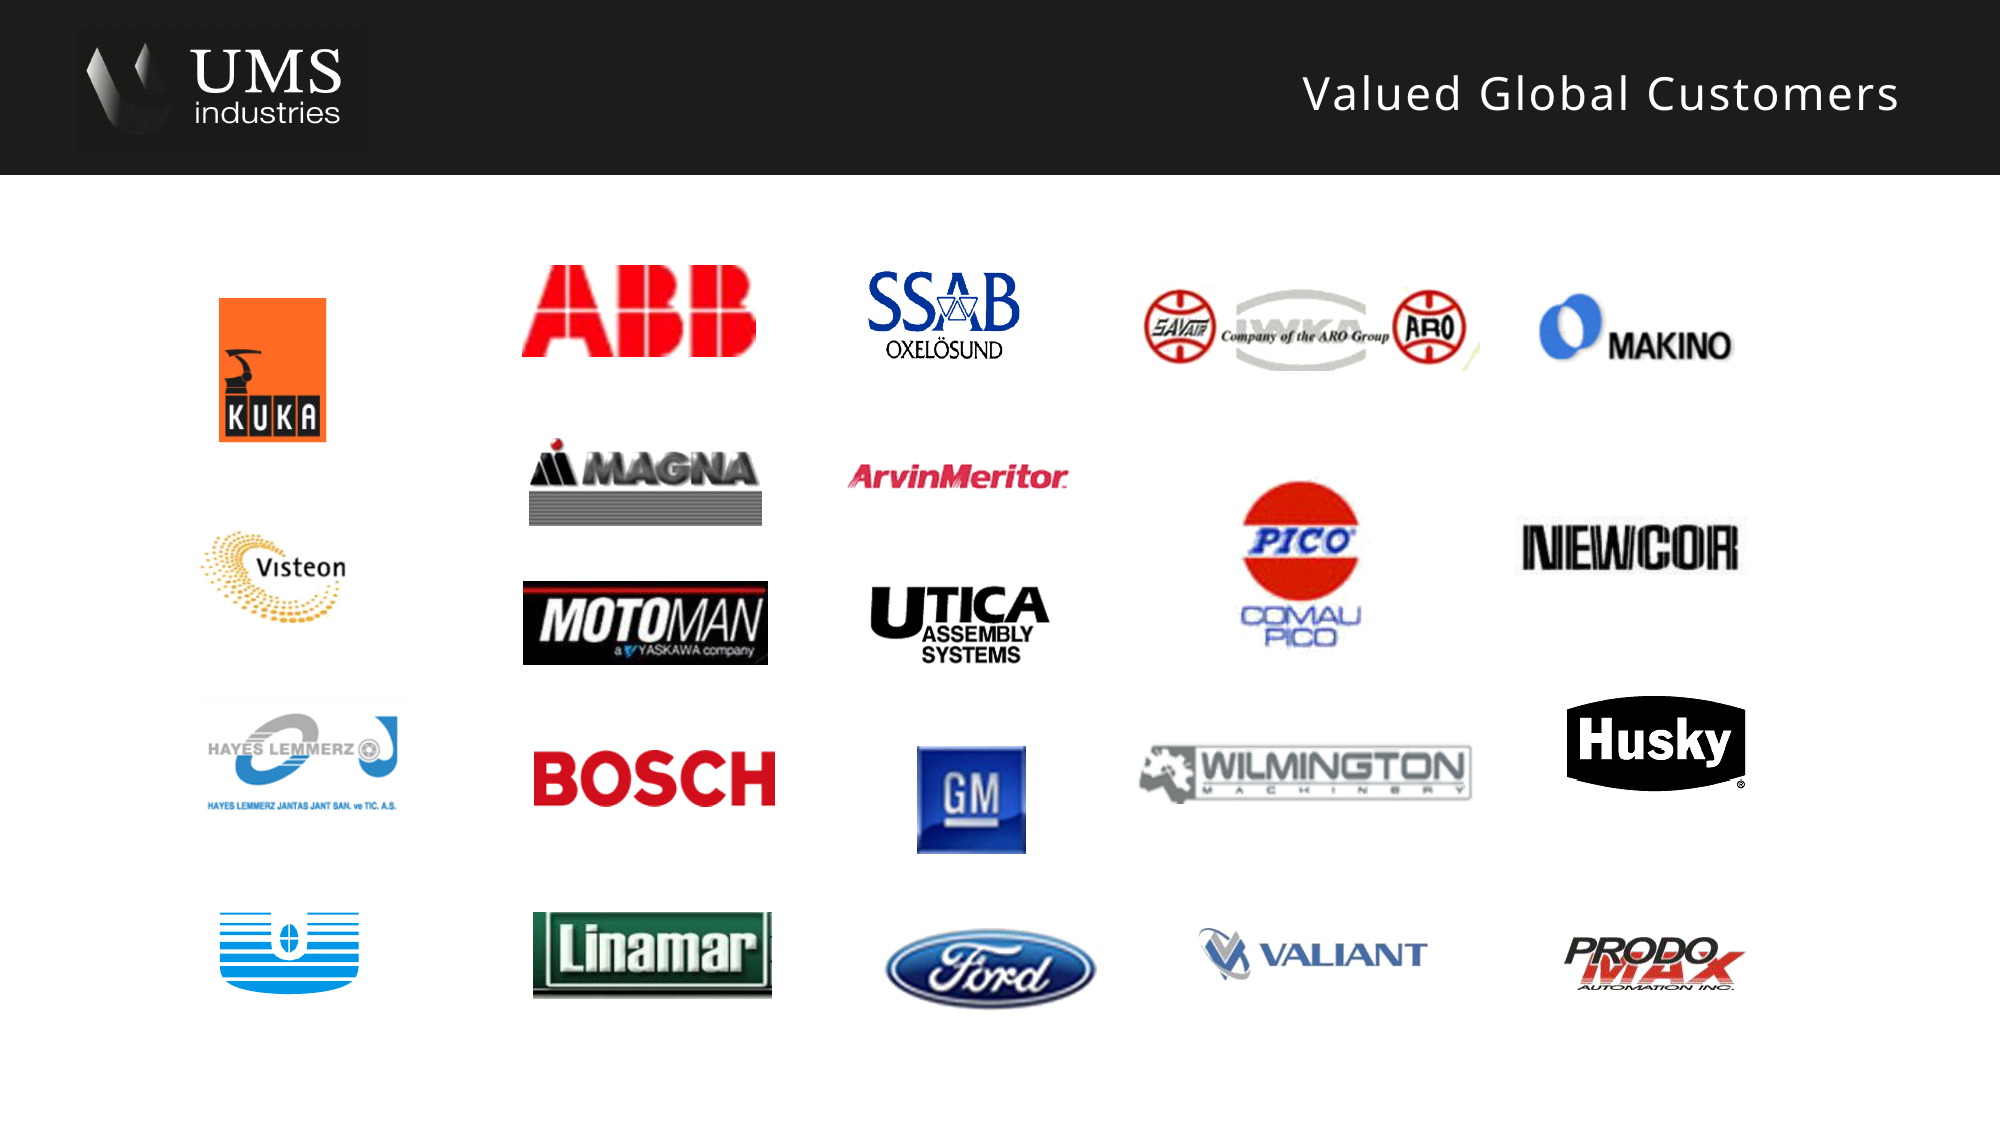

# VALUED GLOBAL CUSTOMERS
Valued Global Customers